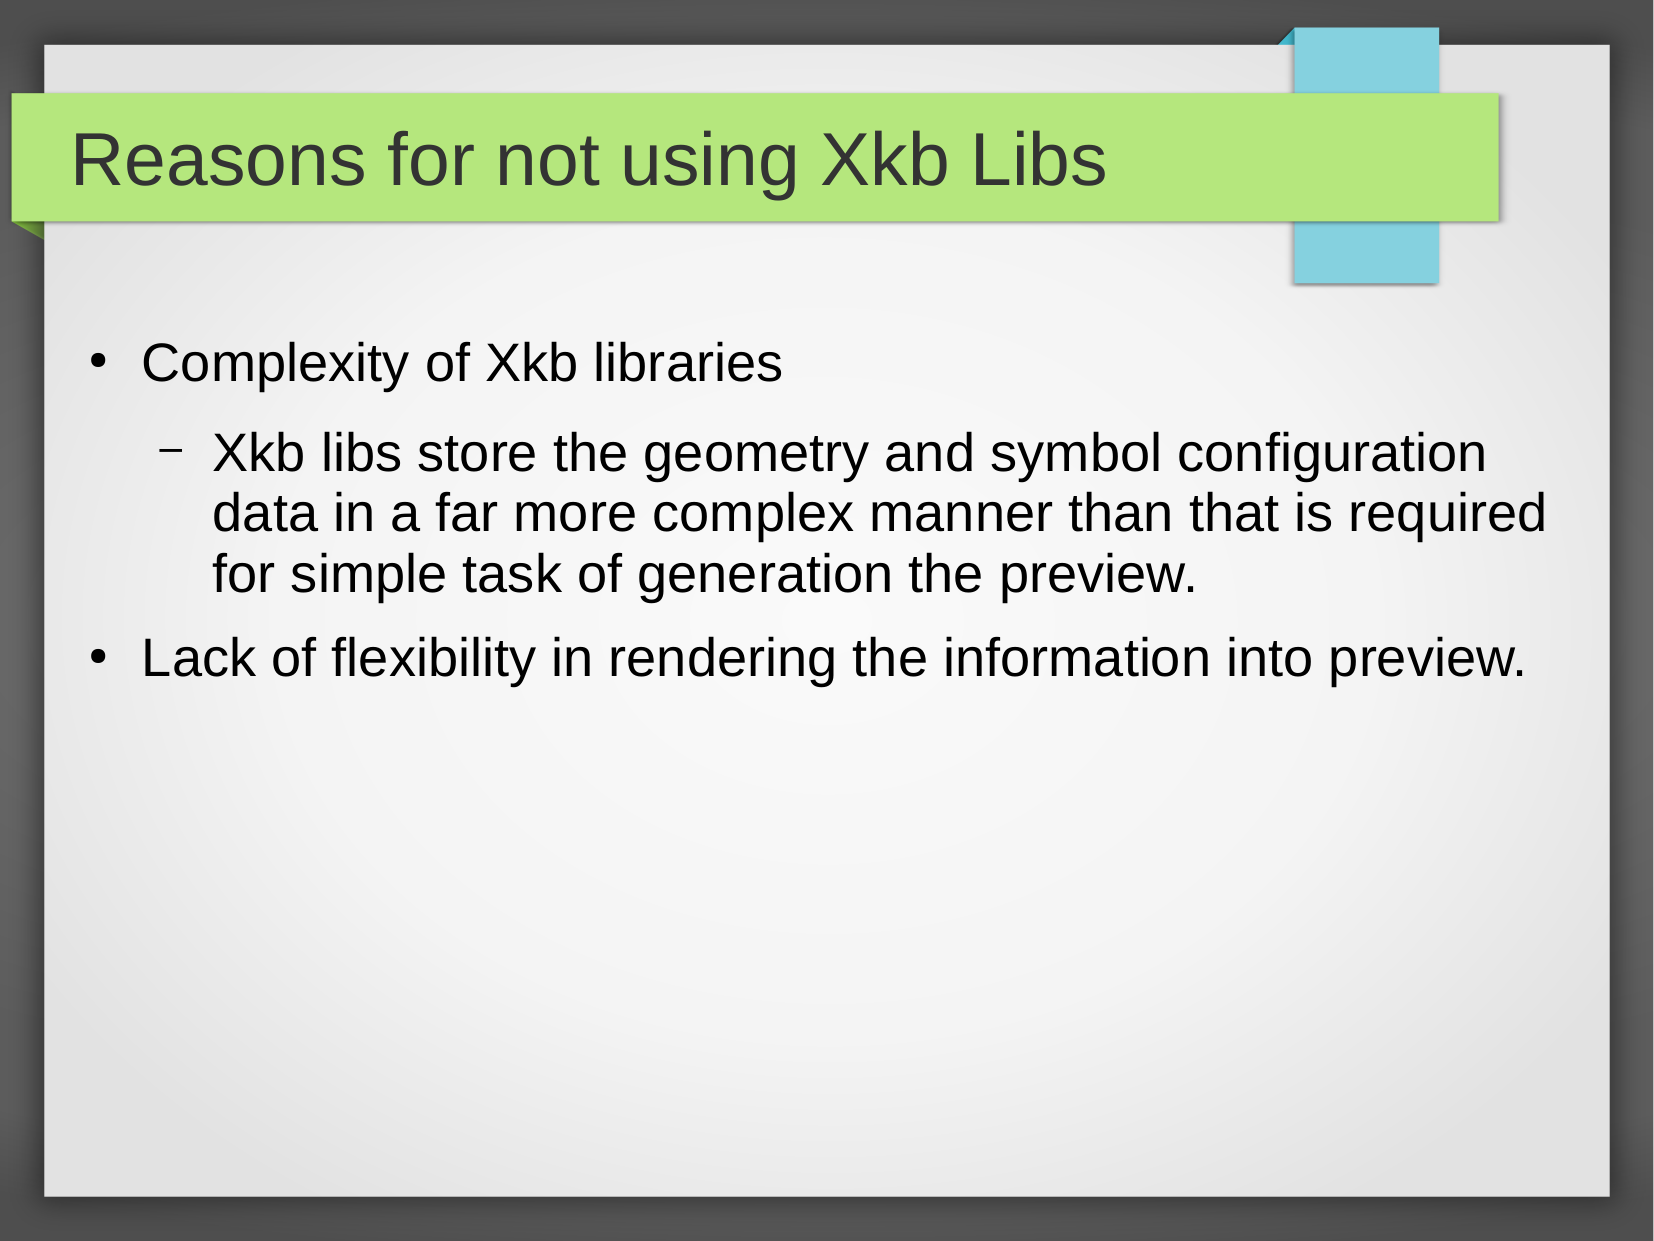

# Reasons for not using Xkb Libs
Complexity of Xkb libraries
Xkb libs store the geometry and symbol configuration data in a far more complex manner than that is required for simple task of generation the preview.
Lack of flexibility in rendering the information into preview.